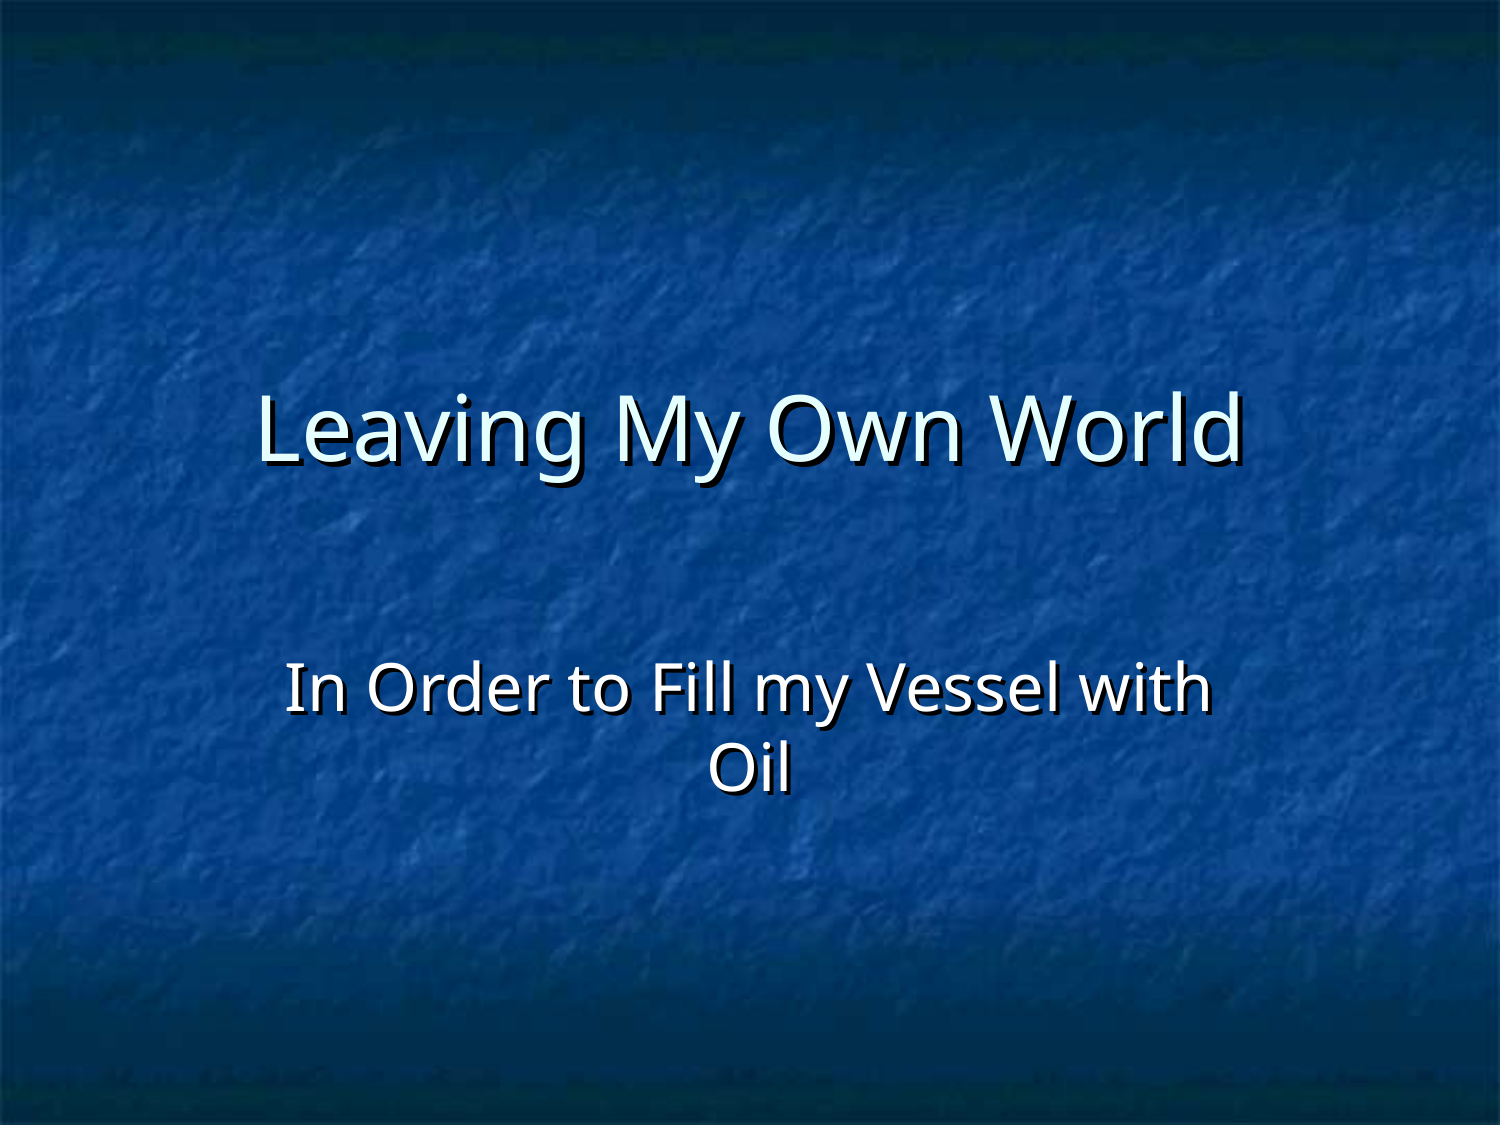

# Leaving My Own World
In Order to Fill my Vessel with Oil